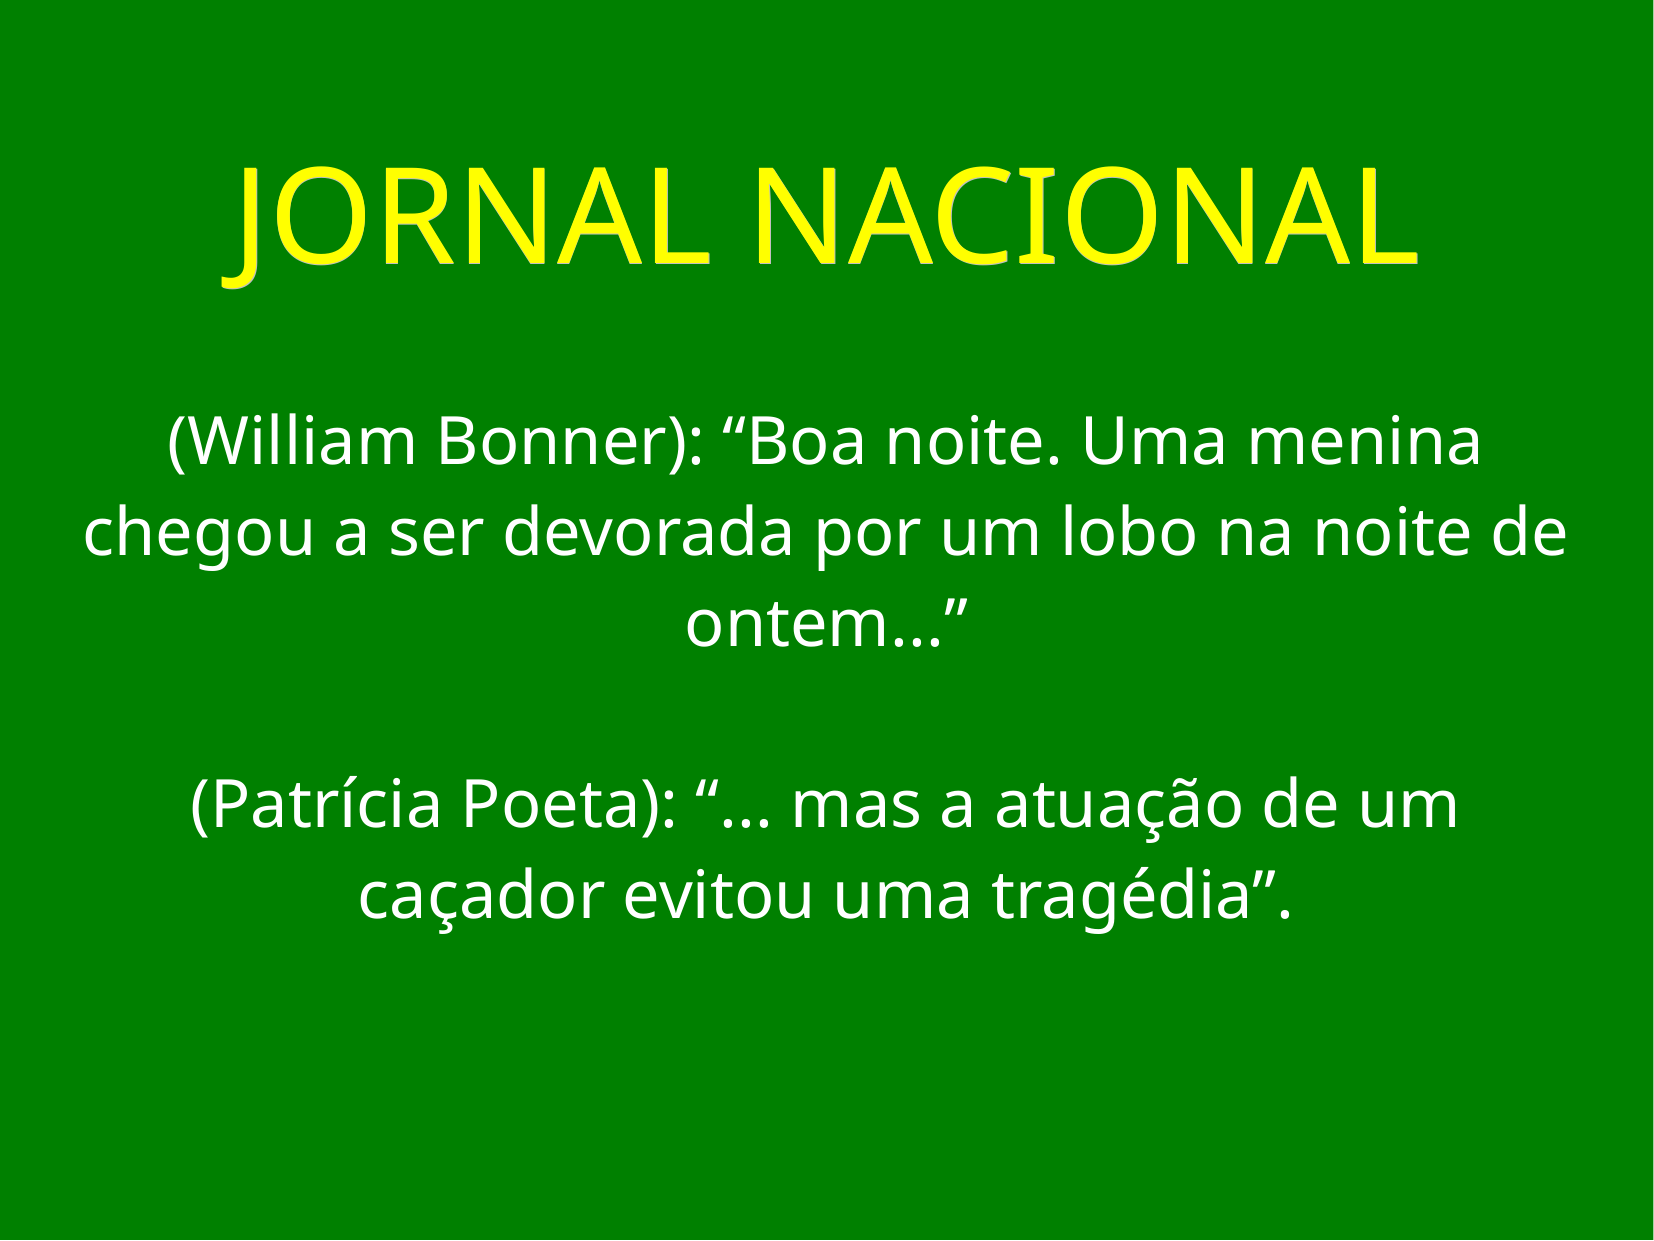

# JORNAL NACIONAL
(William Bonner): “Boa noite. Uma menina chegou a ser devorada por um lobo na noite de ontem...”
(Patrícia Poeta): “... mas a atuação de um caçador evitou uma tragédia”.